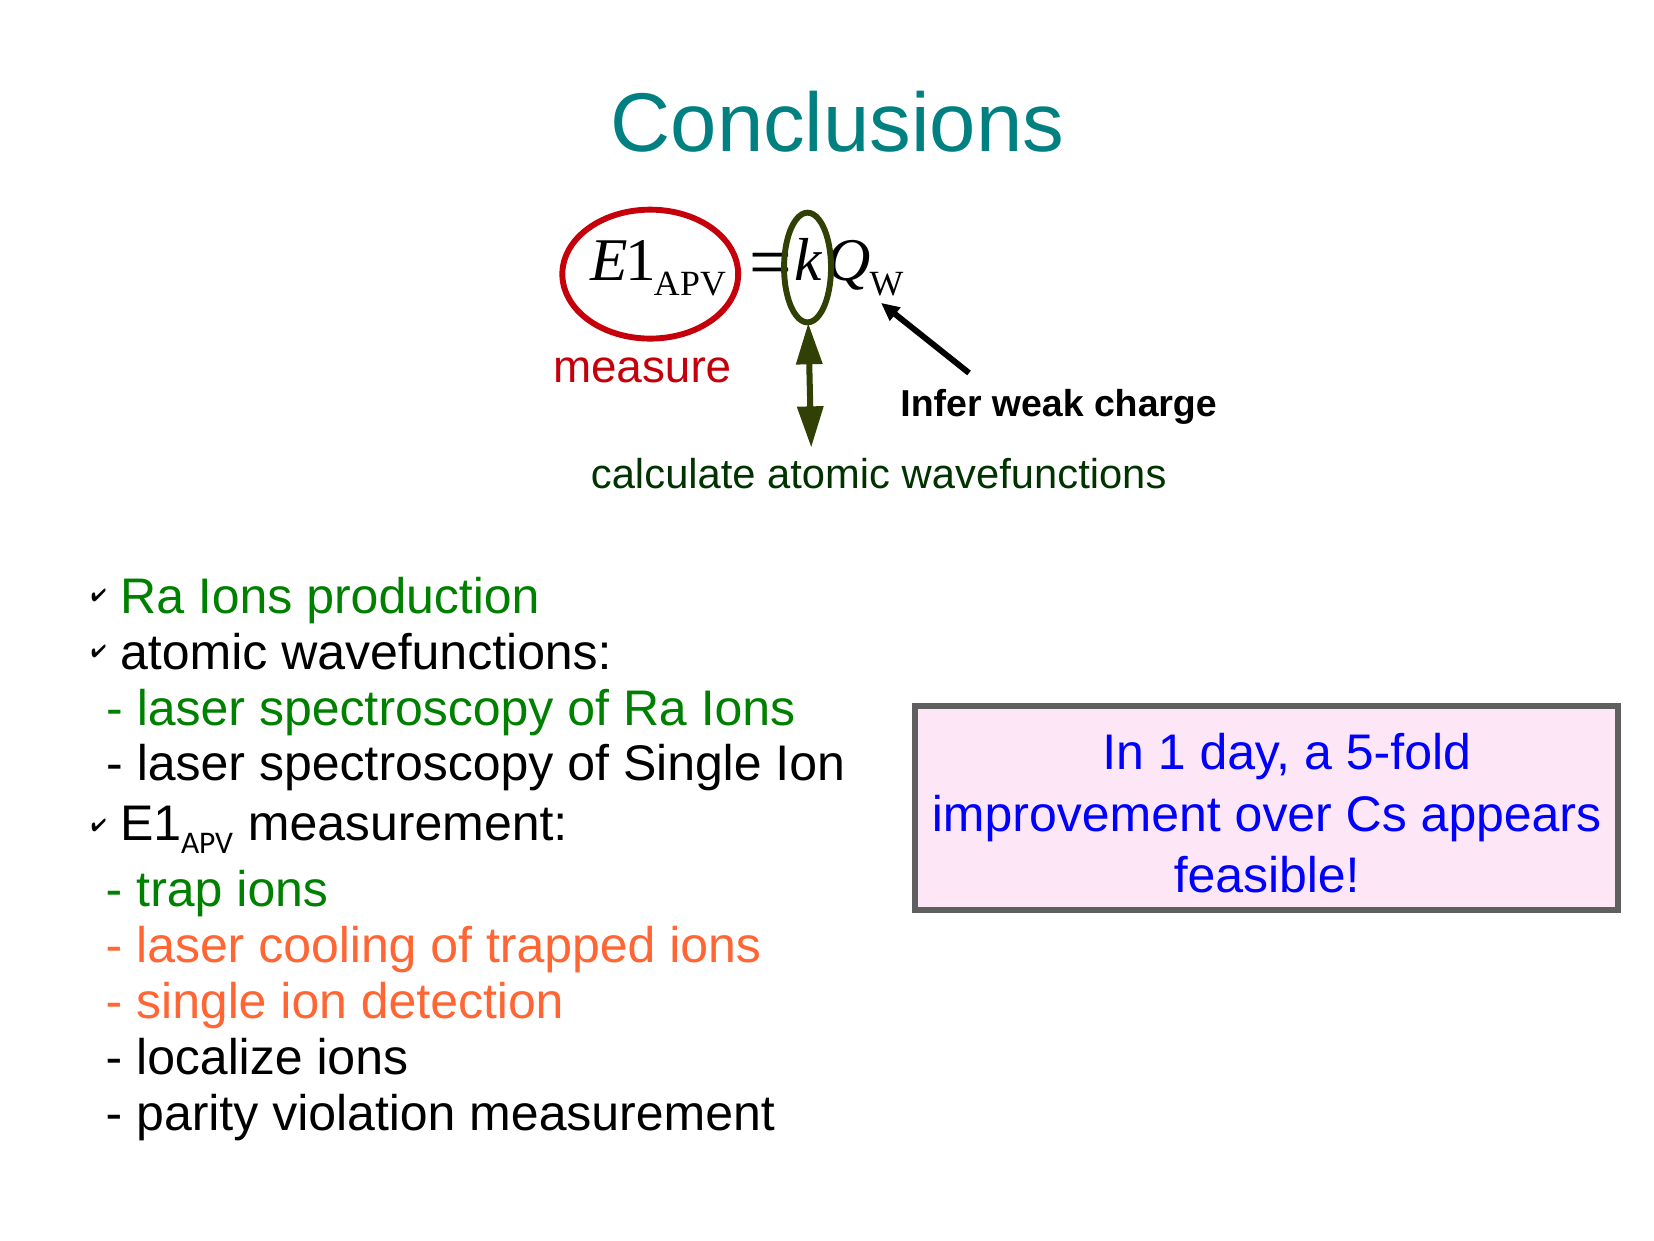

# Conclusions
measure
Infer weak charge
calculate atomic wavefunctions
 Ra Ions production
 atomic wavefunctions:
- laser spectroscopy of Ra Ions
- laser spectroscopy of Single Ion
 E1APV measurement:
 - trap ions
 - laser cooling of trapped ions
 - single ion detection
 - localize ions
 - parity violation measurement
 In 1 day, a 5-fold improvement over Cs appears feasible!